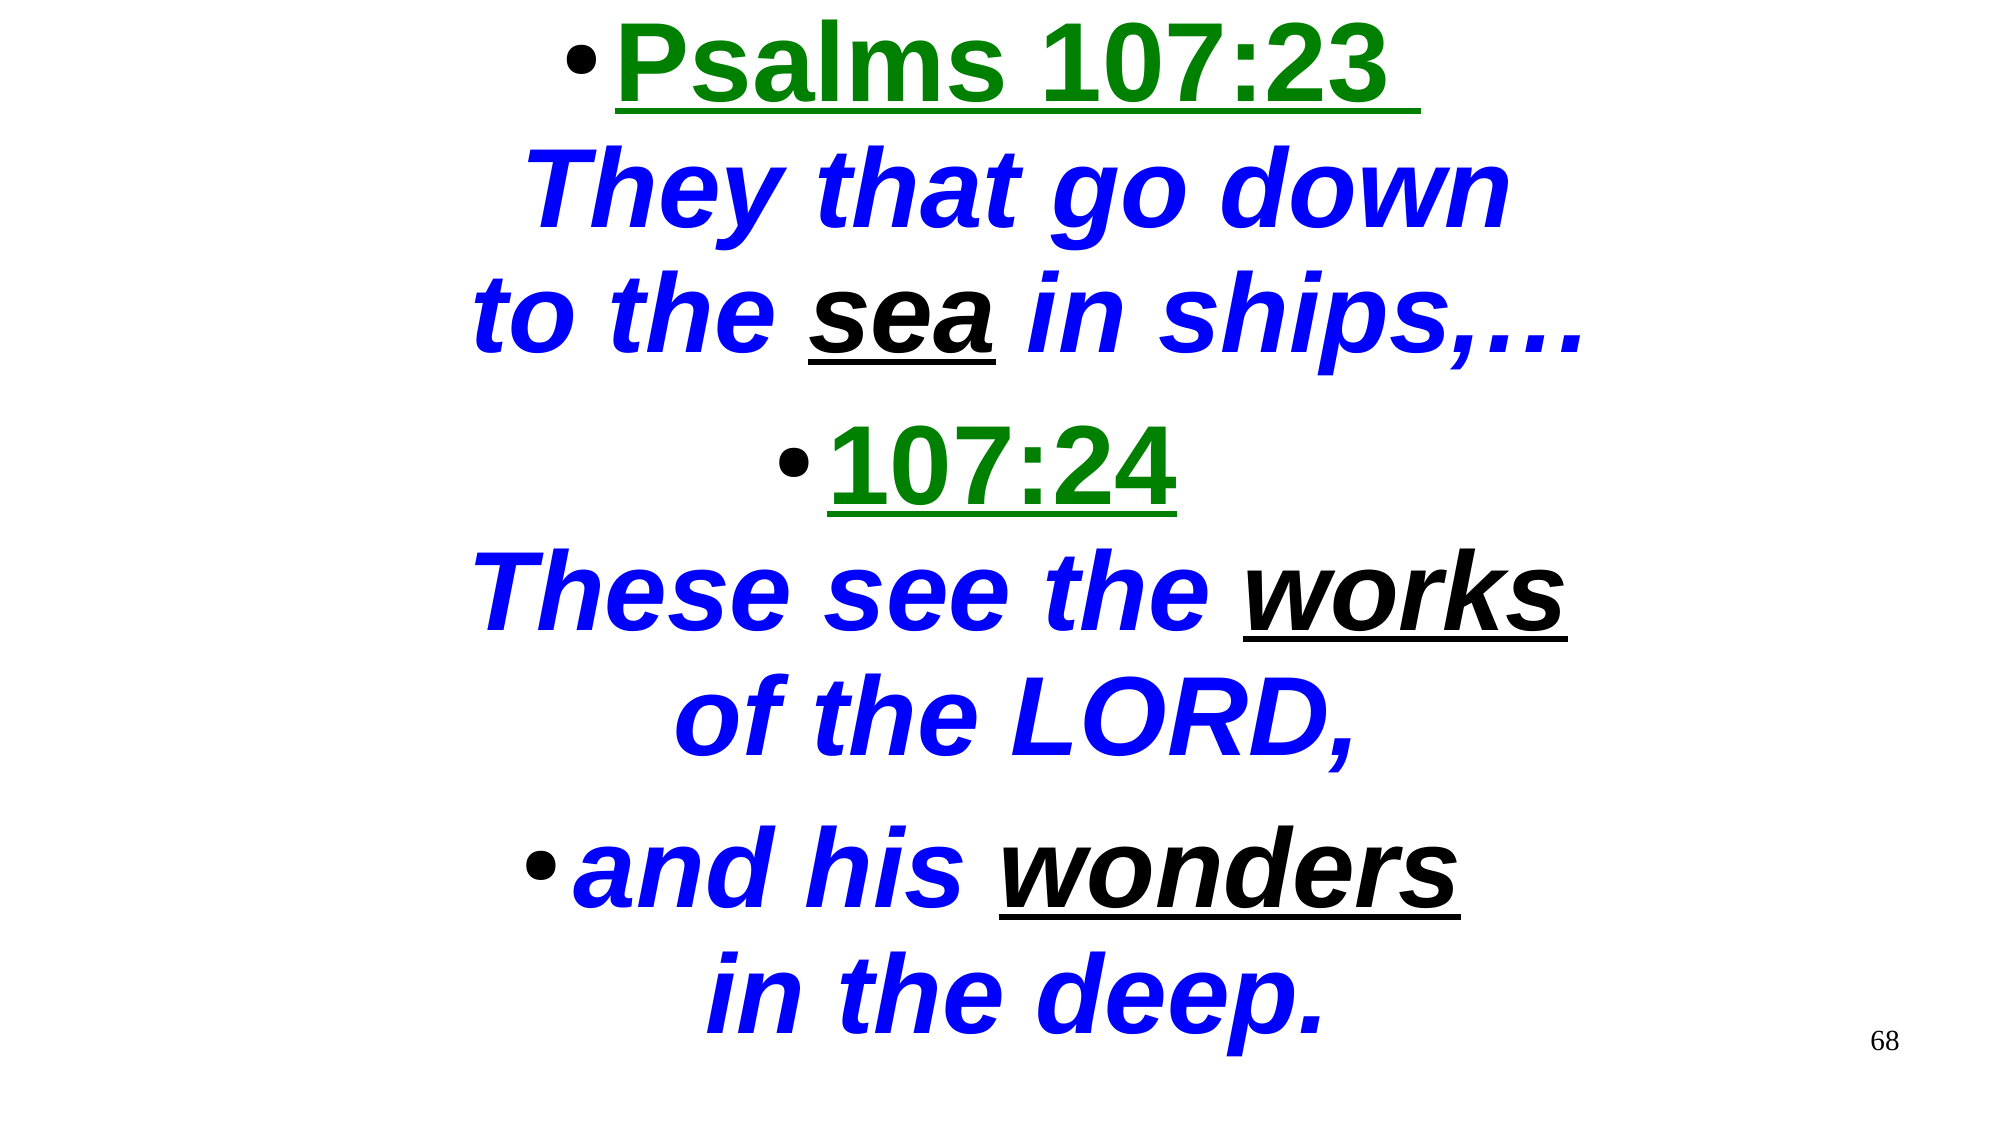

# Psalms 107:23  They that go down to the sea in ships,…
107:24 
These see the works
of the LORD,
and his wonders
in the deep.
68